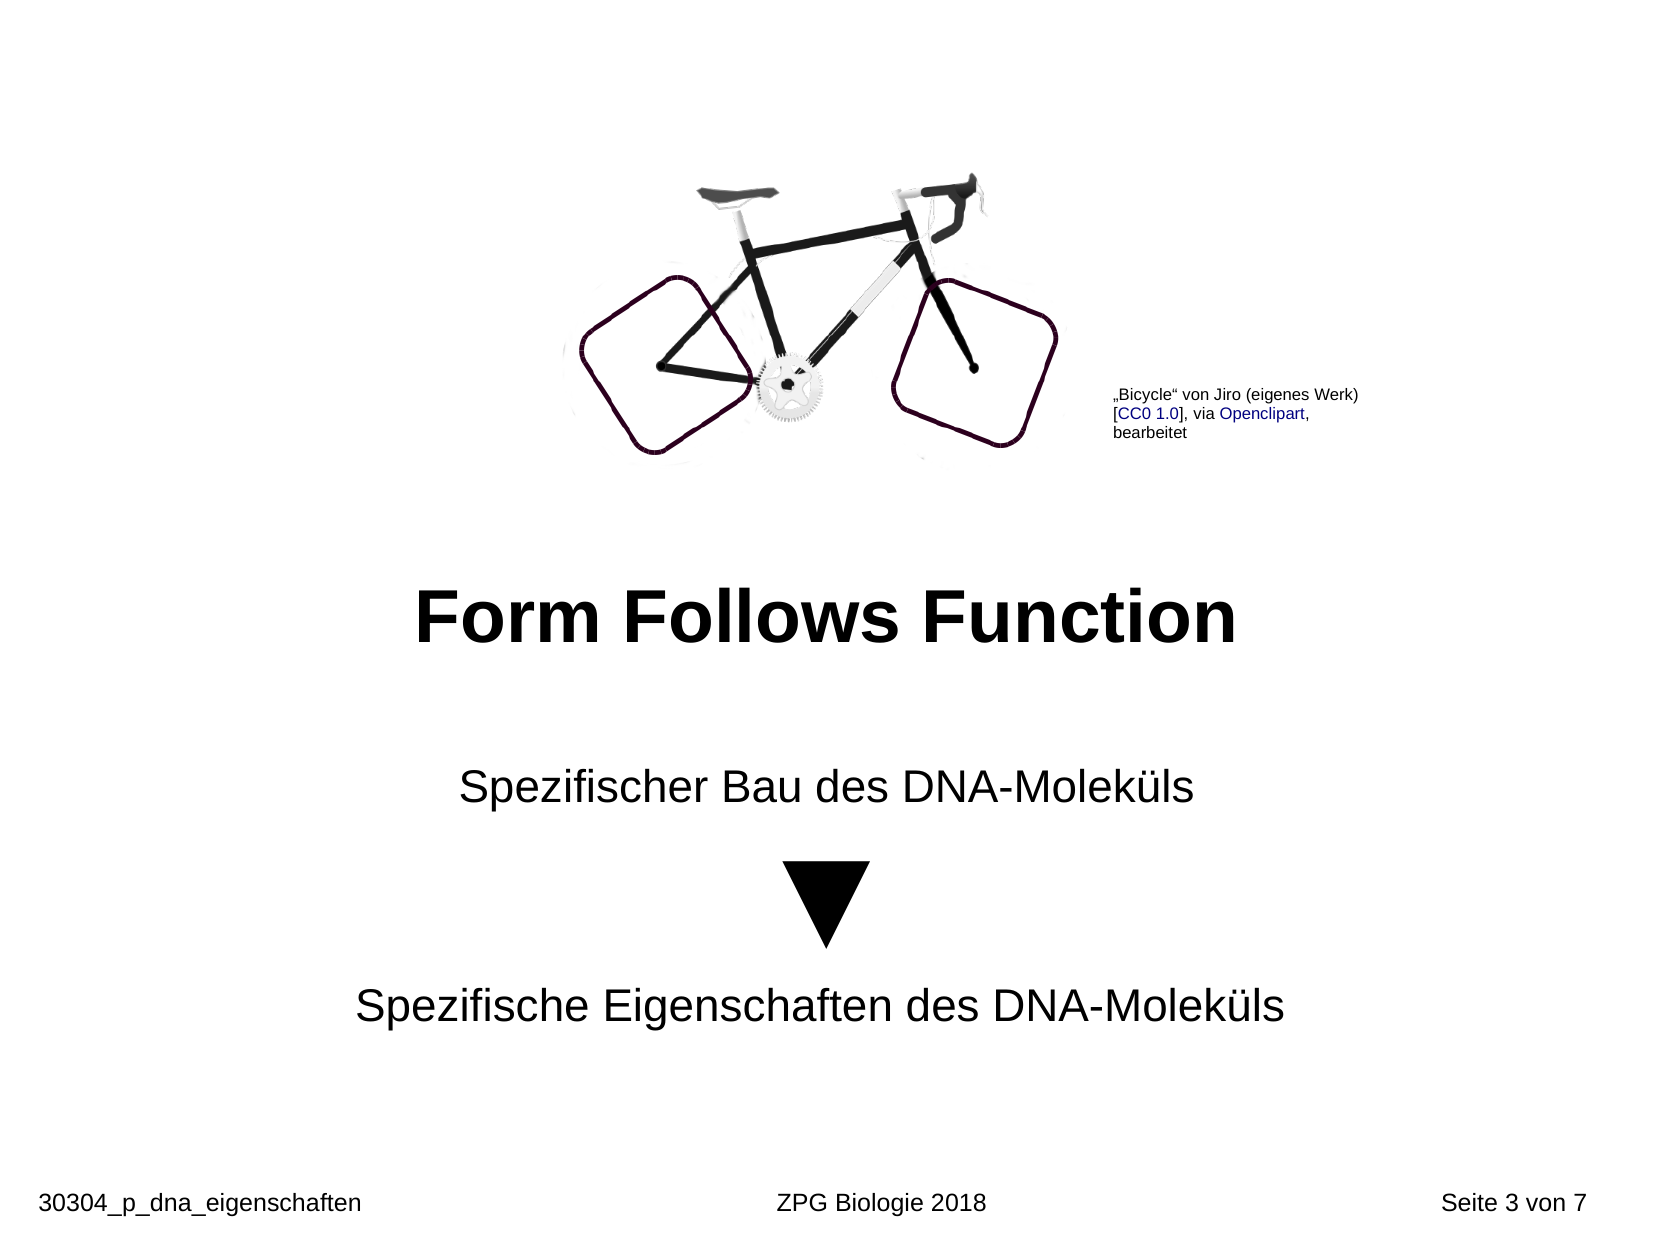

„Bicycle“ von Jiro (eigenes Werk) [CC0 1.0], via Openclipart, bearbeitet
Form Follows Function
Spezifischer Bau des DNA-Moleküls
▼
Spezifische Eigenschaften des DNA-Moleküls
30304_p_dna_eigenschaften						ZPG Biologie 2018							Seite 3 von 7